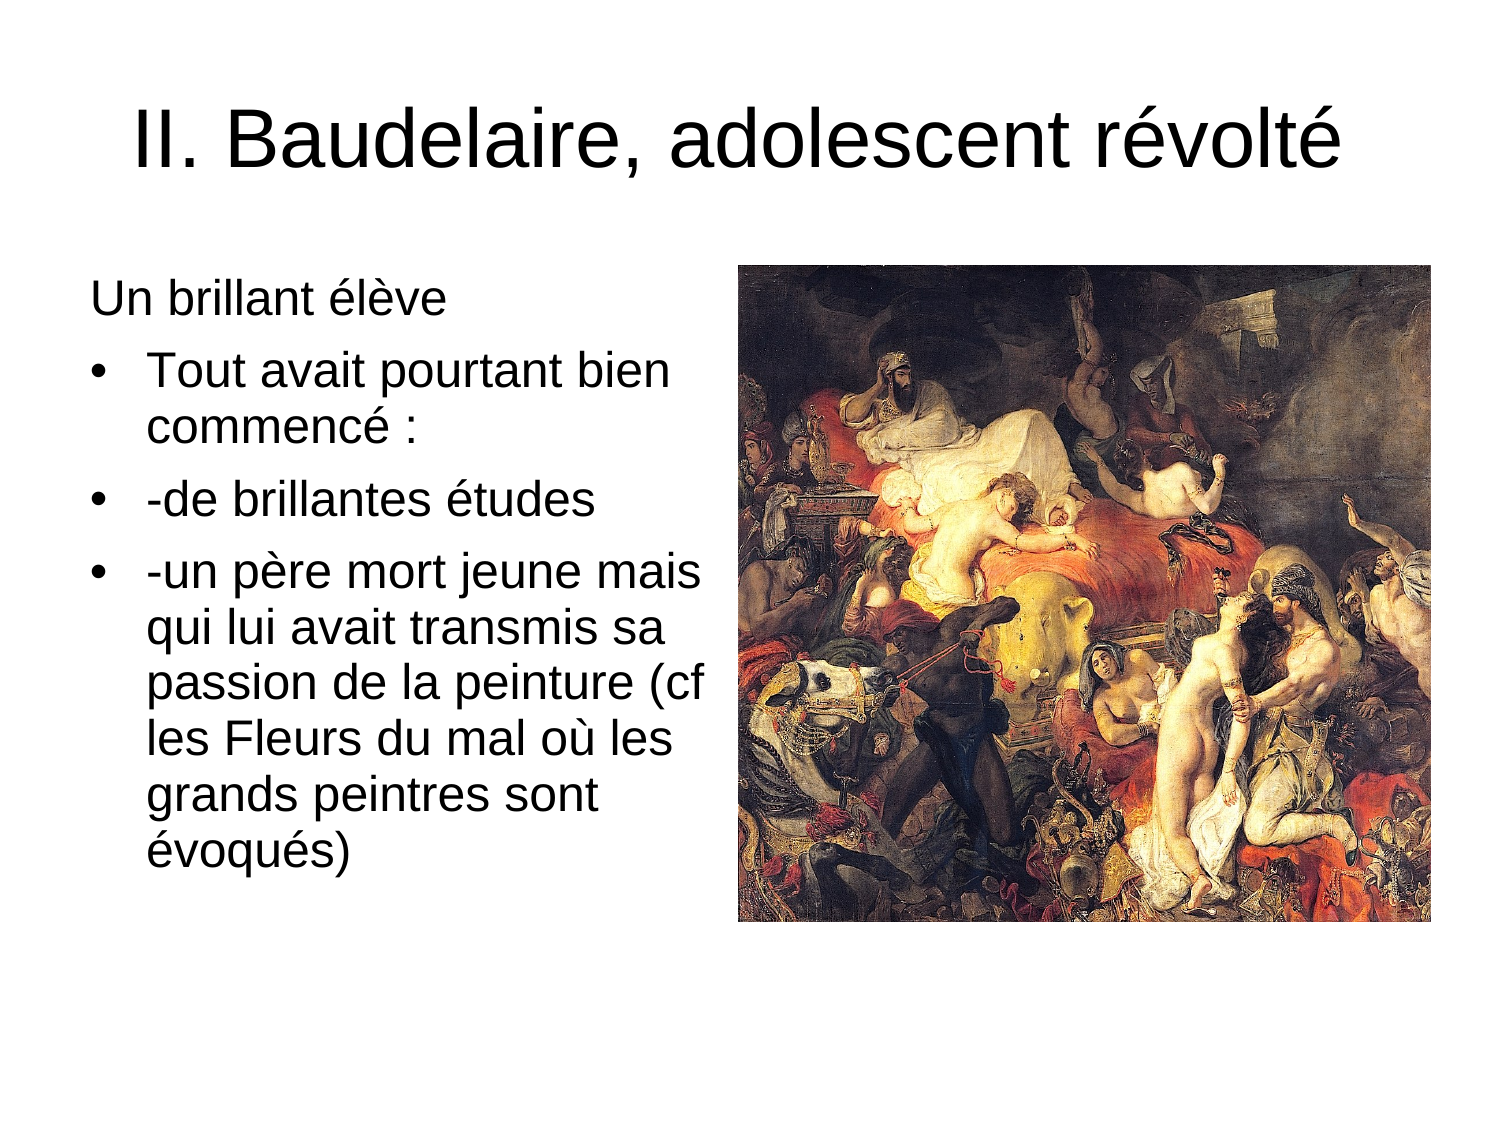

# II. Baudelaire, adolescent révolté
Un brillant élève
Tout avait pourtant bien commencé :
-de brillantes études
-un père mort jeune mais qui lui avait transmis sa passion de la peinture (cf les Fleurs du mal où les grands peintres sont évoqués)